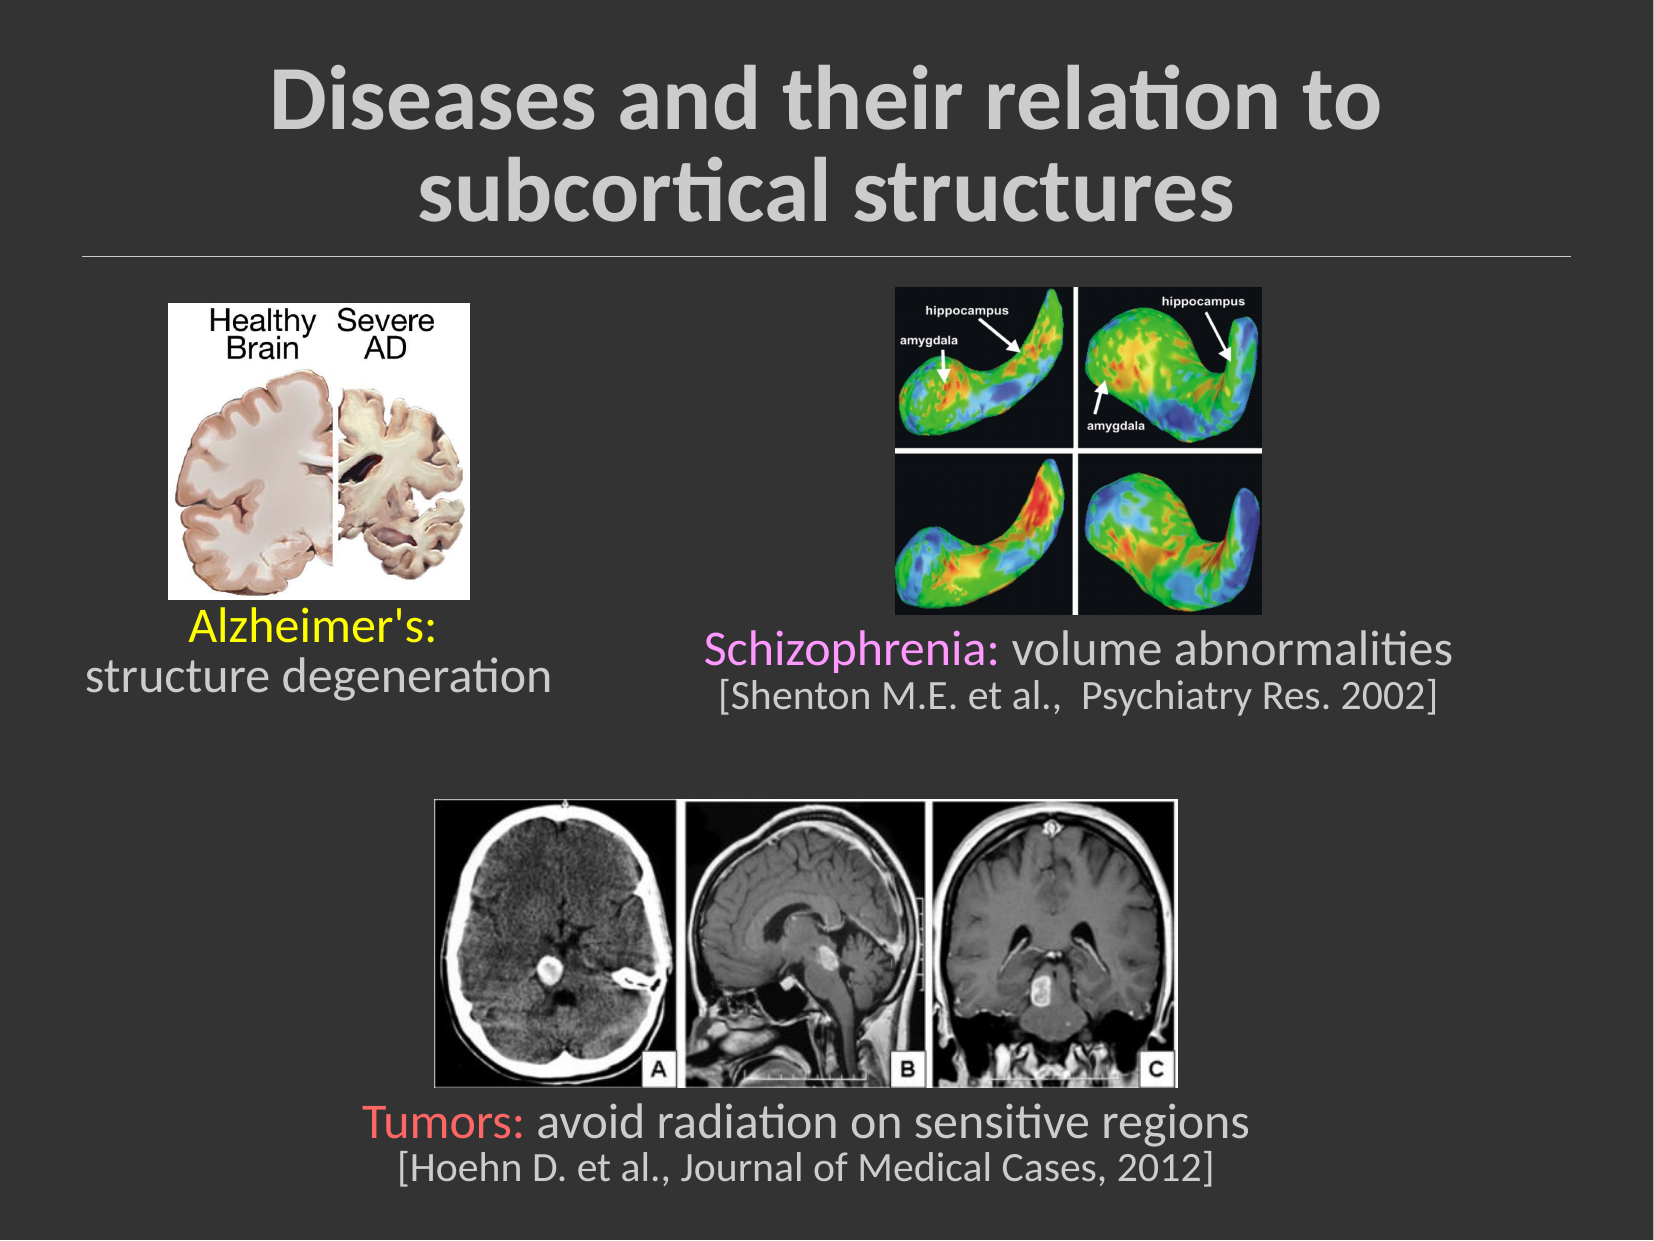

# Diseases and their relation to subcortical structures
Schizophrenia: volume abnormalities
[Shenton M.E. et al., Psychiatry Res. 2002]
Alzheimer's:
structure degeneration
Tumors: avoid radiation on sensitive regions
[Hoehn D. et al., Journal of Medical Cases, 2012]